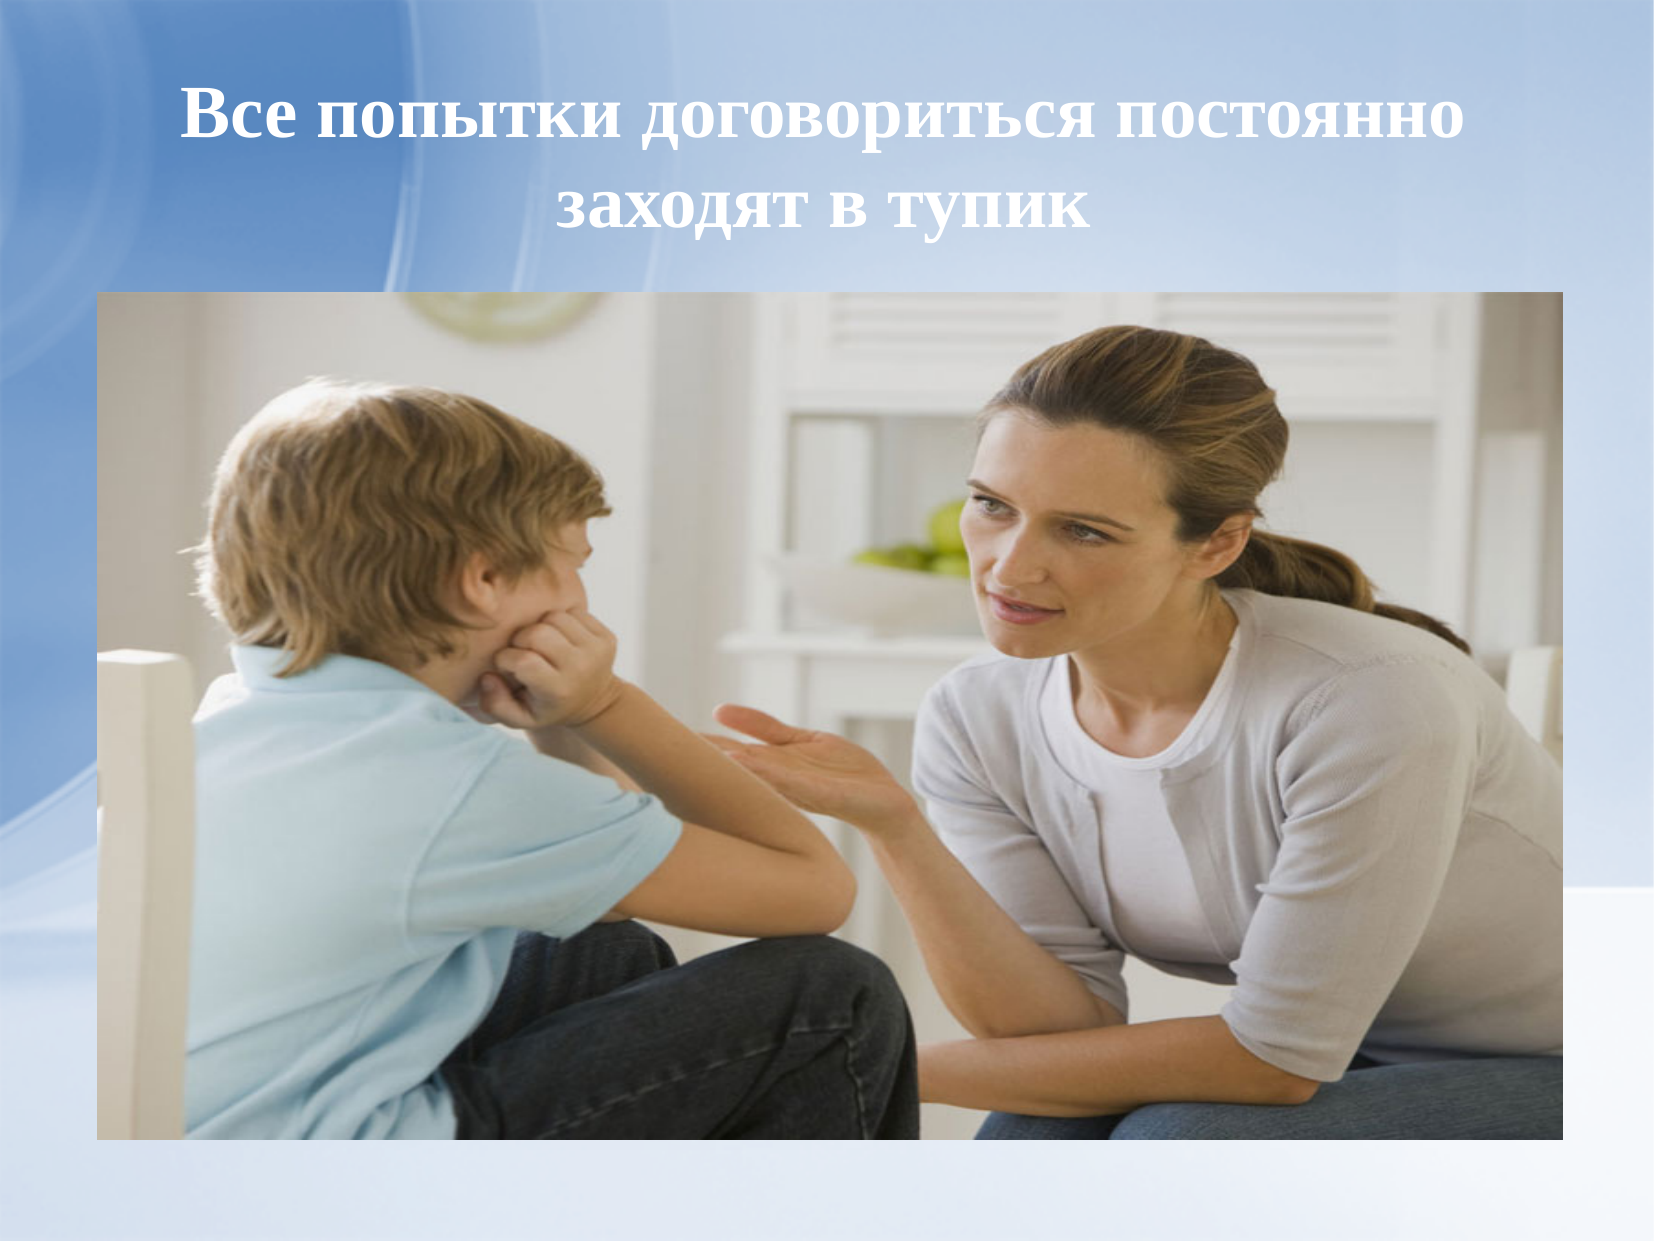

# Все попытки договориться постоянно заходят в тупик